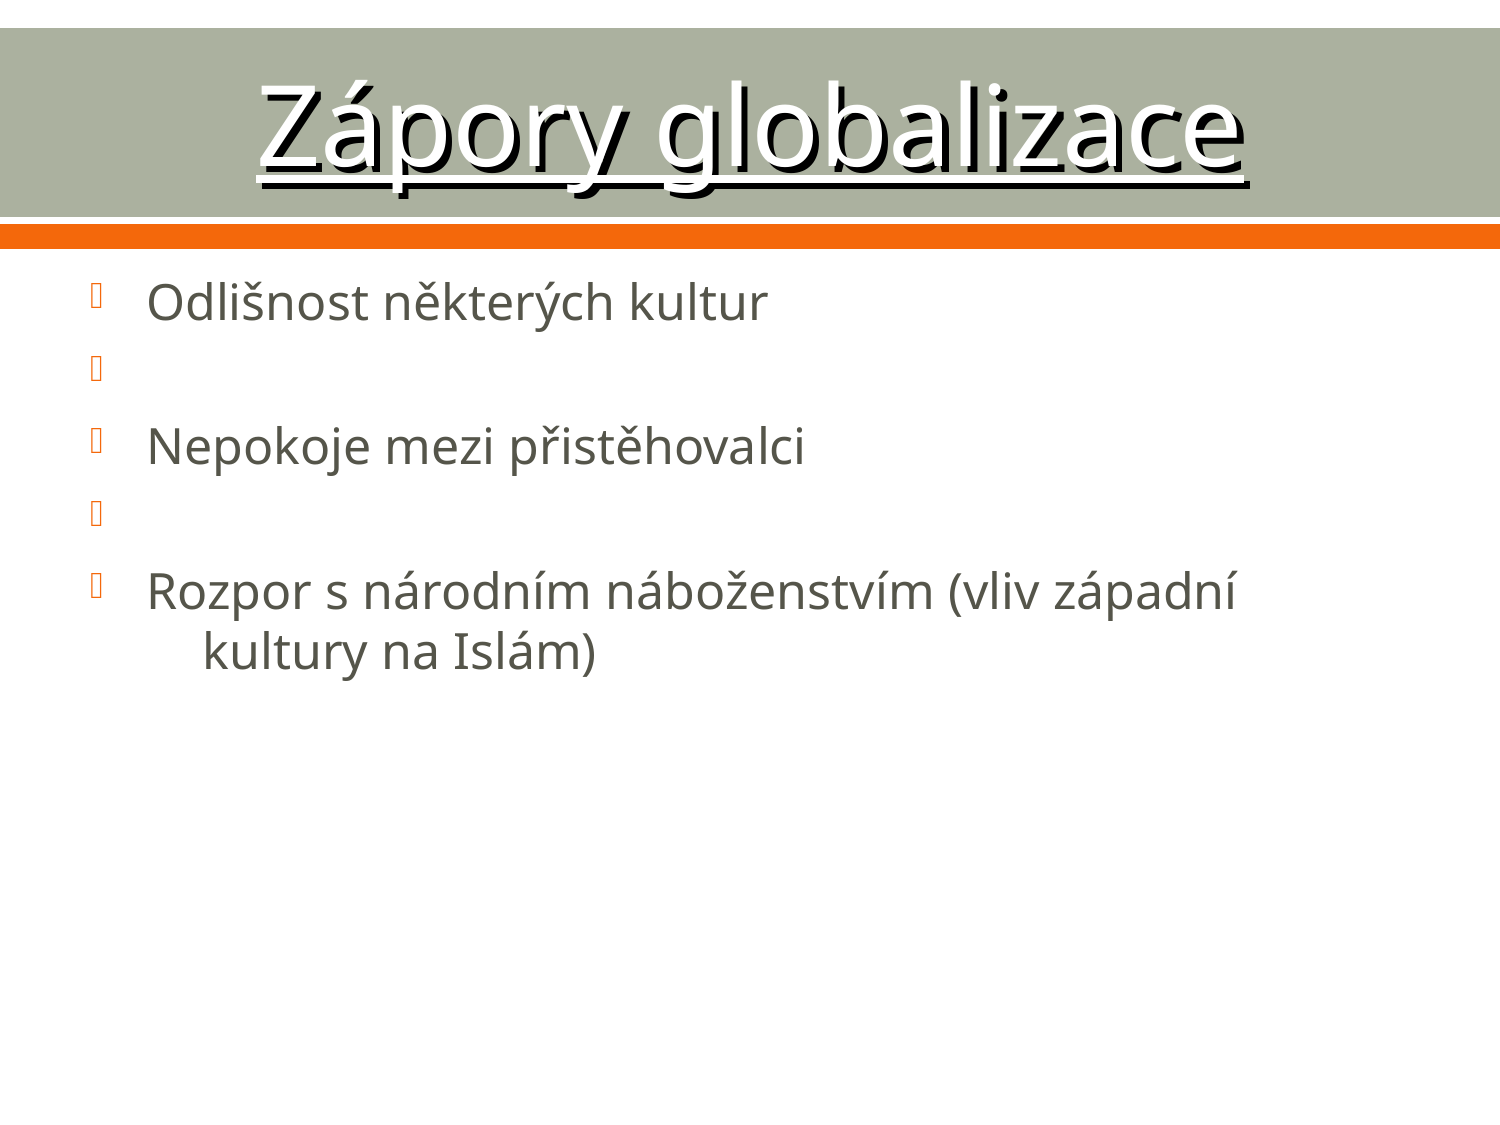

# Zápory globalizace
Odlišnost některých kultur
Nepokoje mezi přistěhovalci
Rozpor s národním náboženstvím (vliv západní kultury na Islám)